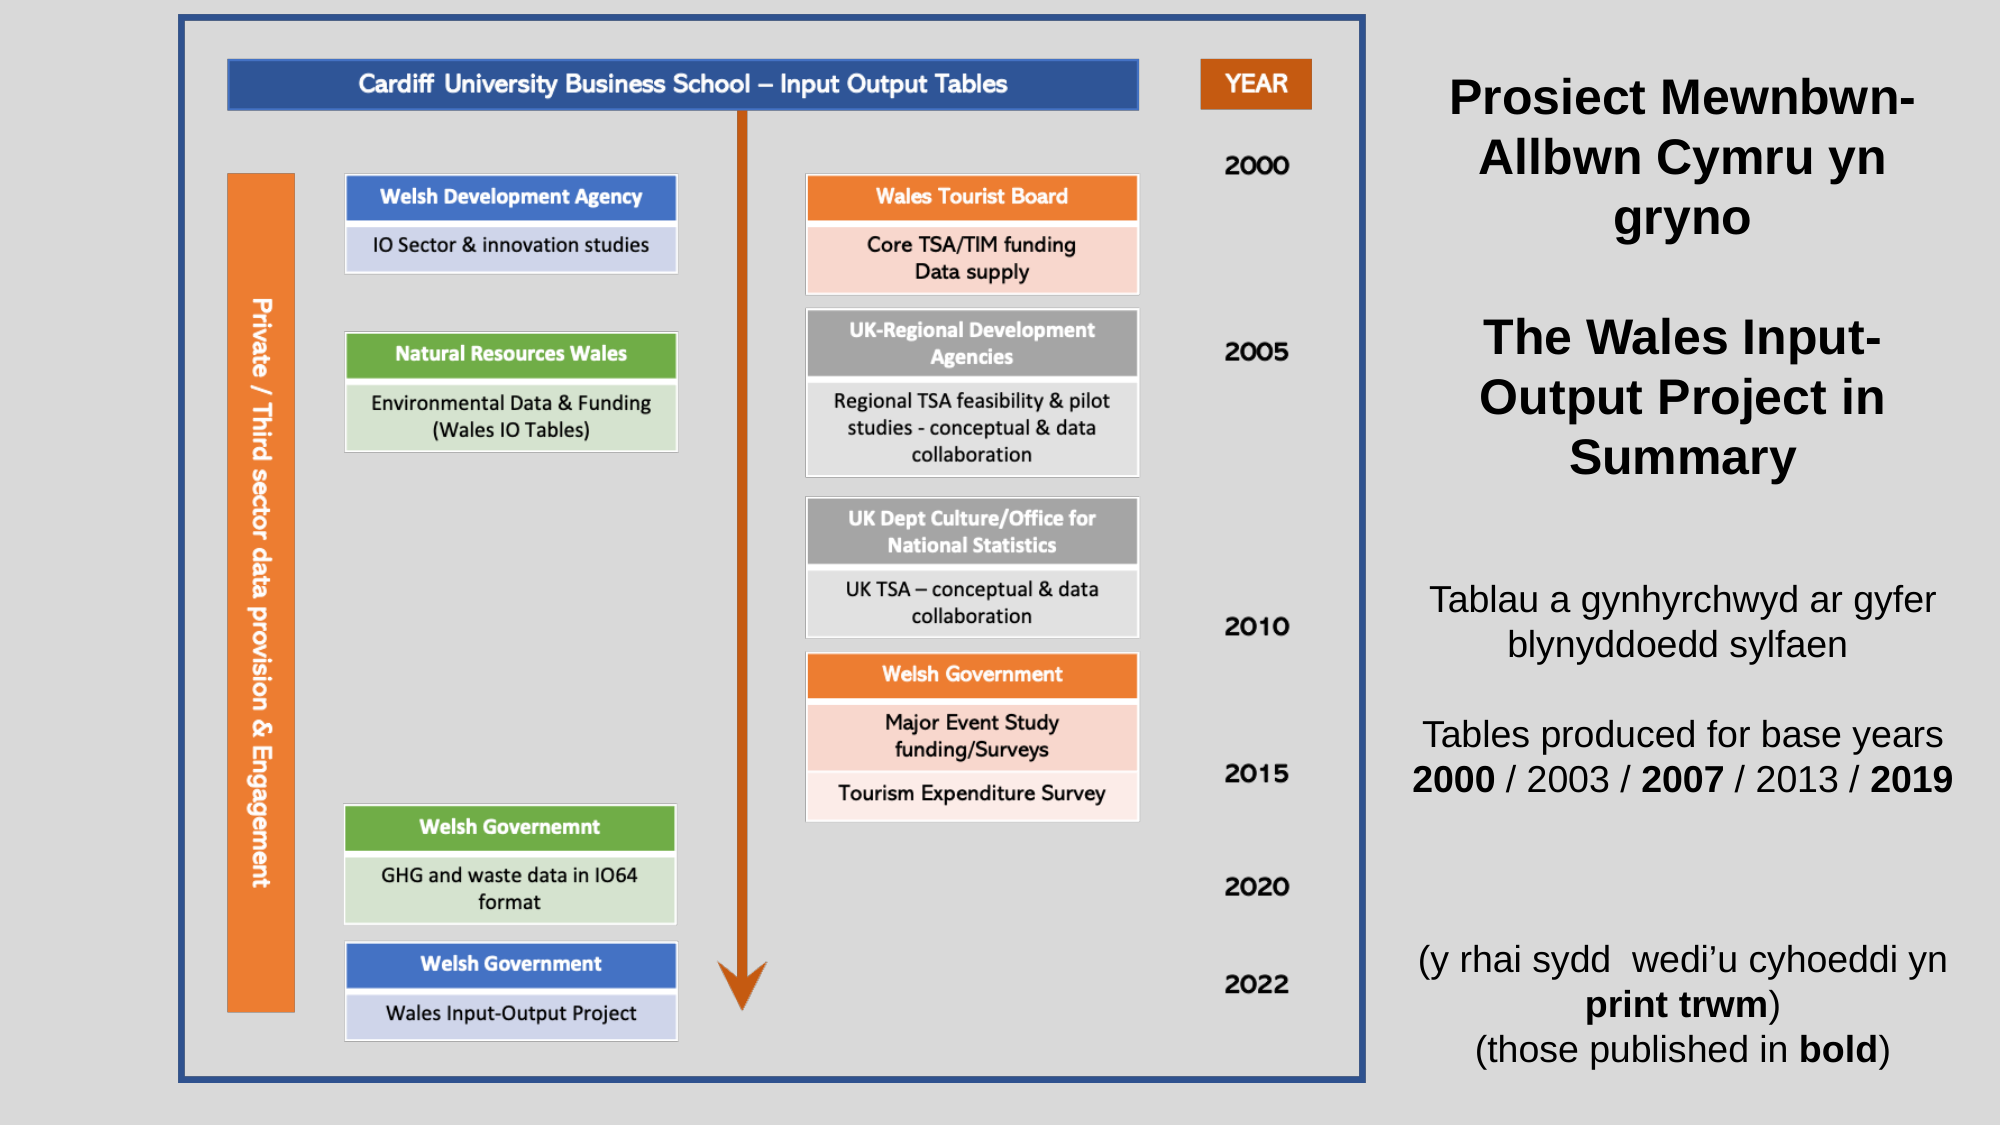

Prosiect Mewnbwn-Allbwn Cymru yn gryno
The Wales Input-Output Project in Summary
Tablau a gynhyrchwyd ar gyfer blynyddoedd sylfaen
Tables produced for base years 2000 / 2003 / 2007 / 2013 / 2019
(y rhai sydd wedi’u cyhoeddi yn print trwm)
(those published in bold)